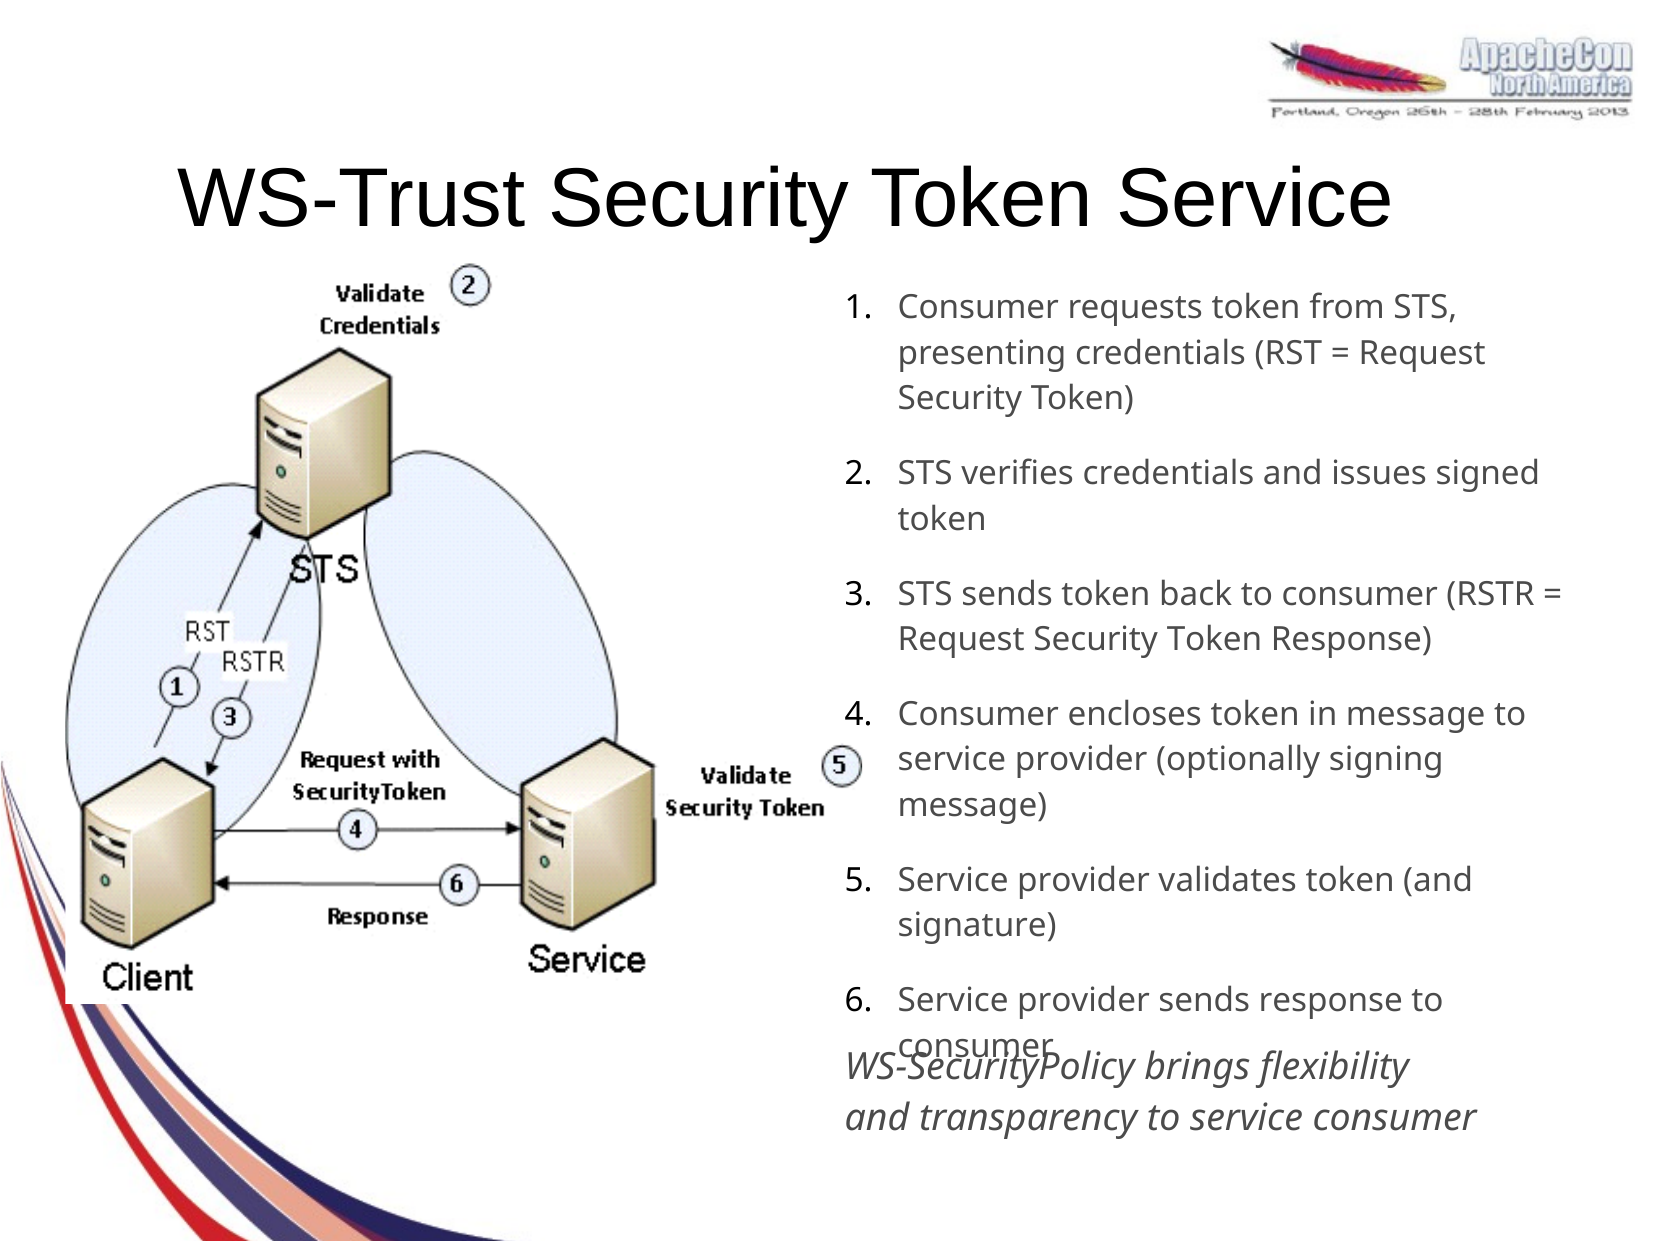

# WS-Trust Security Token Service
Consumer requests token from STS, presenting credentials (RST = Request Security Token)
STS verifies credentials and issues signed token
STS sends token back to consumer (RSTR = Request Security Token Response)
Consumer encloses token in message to service provider (optionally signing message)
Service provider validates token (and signature)
Service provider sends response to consumer
WS-SecurityPolicy brings flexibility
and transparency to service consumer